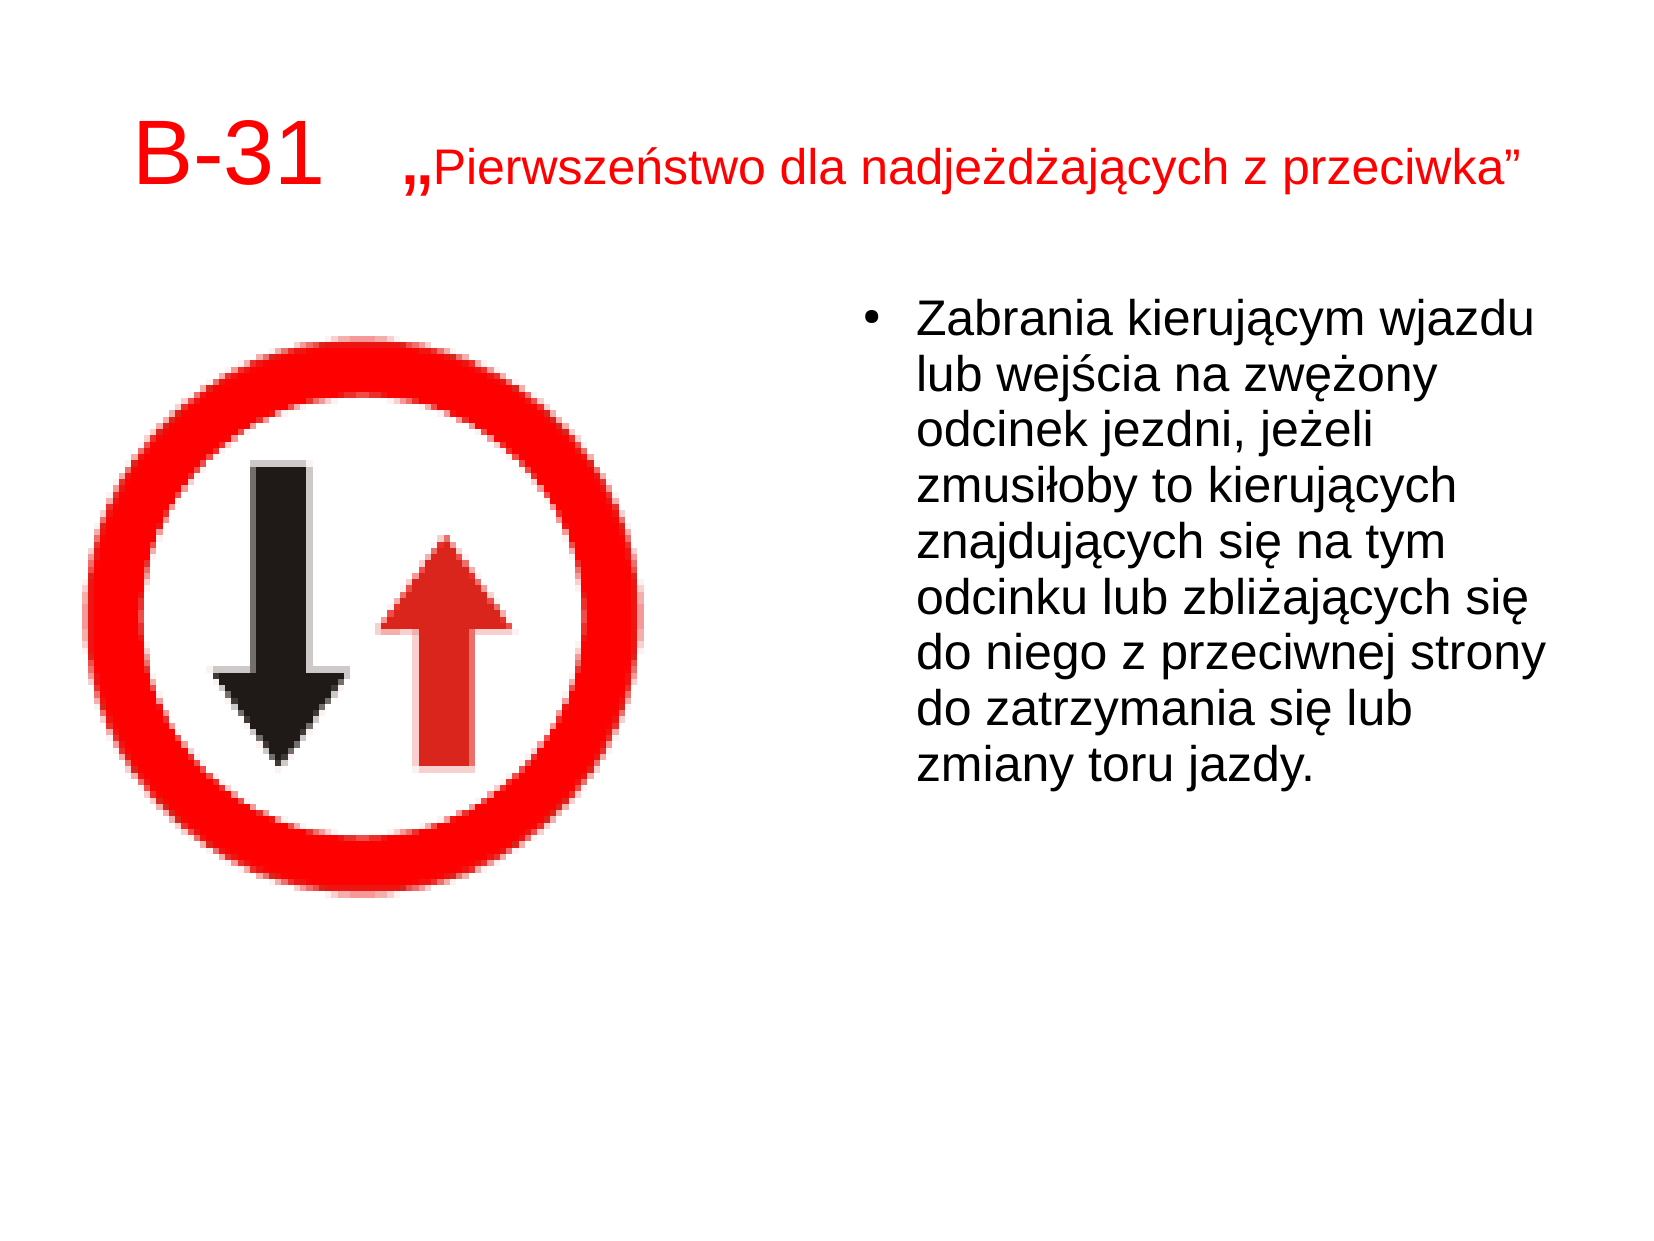

# B-31 „Pierwszeństwo dla nadjeżdżających z przeciwka”
Zabrania kierującym wjazdu lub wejścia na zwężony odcinek jezdni, jeżeli zmusiłoby to kierujących znajdujących się na tym odcinku lub zbliżających się do niego z przeciwnej strony do zatrzymania się lub zmiany toru jazdy.